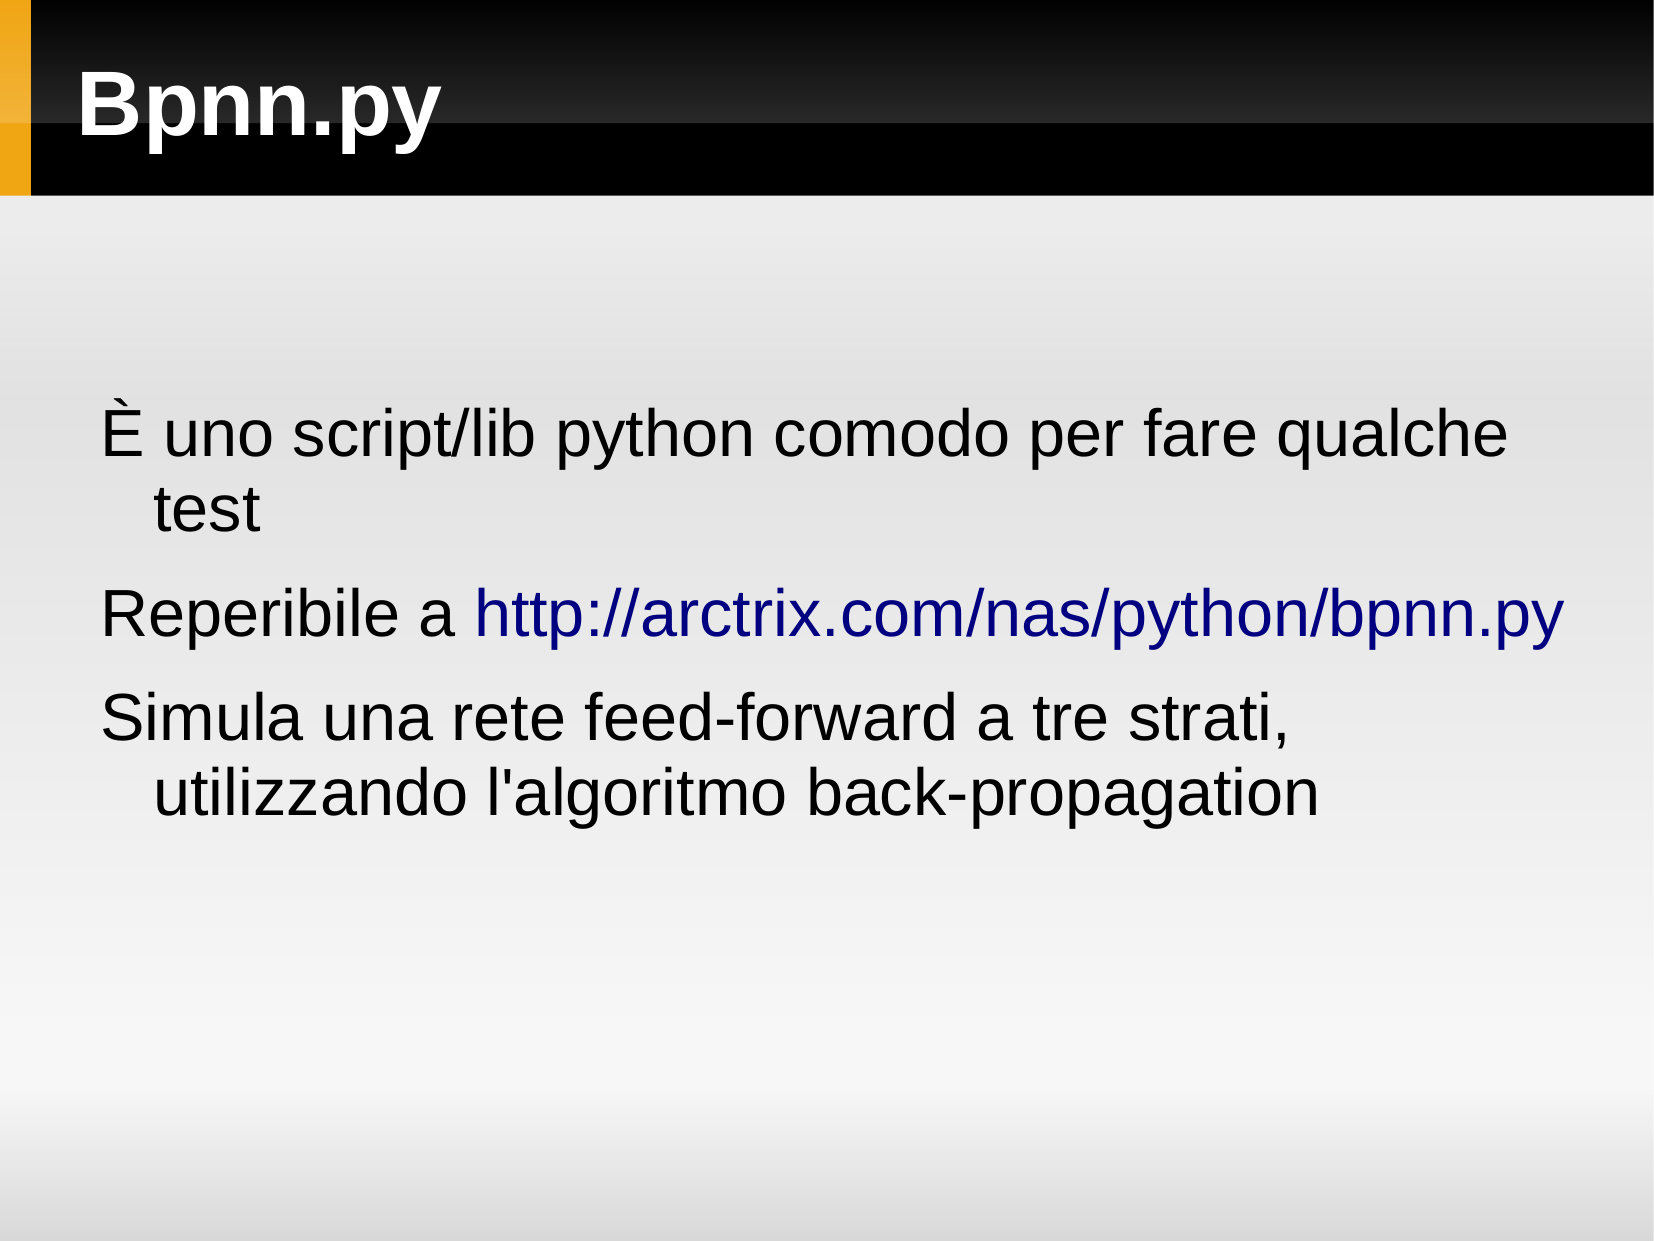

# Bpnn.py
È uno script/lib python comodo per fare qualche test
Reperibile a http://arctrix.com/nas/python/bpnn.py
Simula una rete feed-forward a tre strati, utilizzando l'algoritmo back-propagation